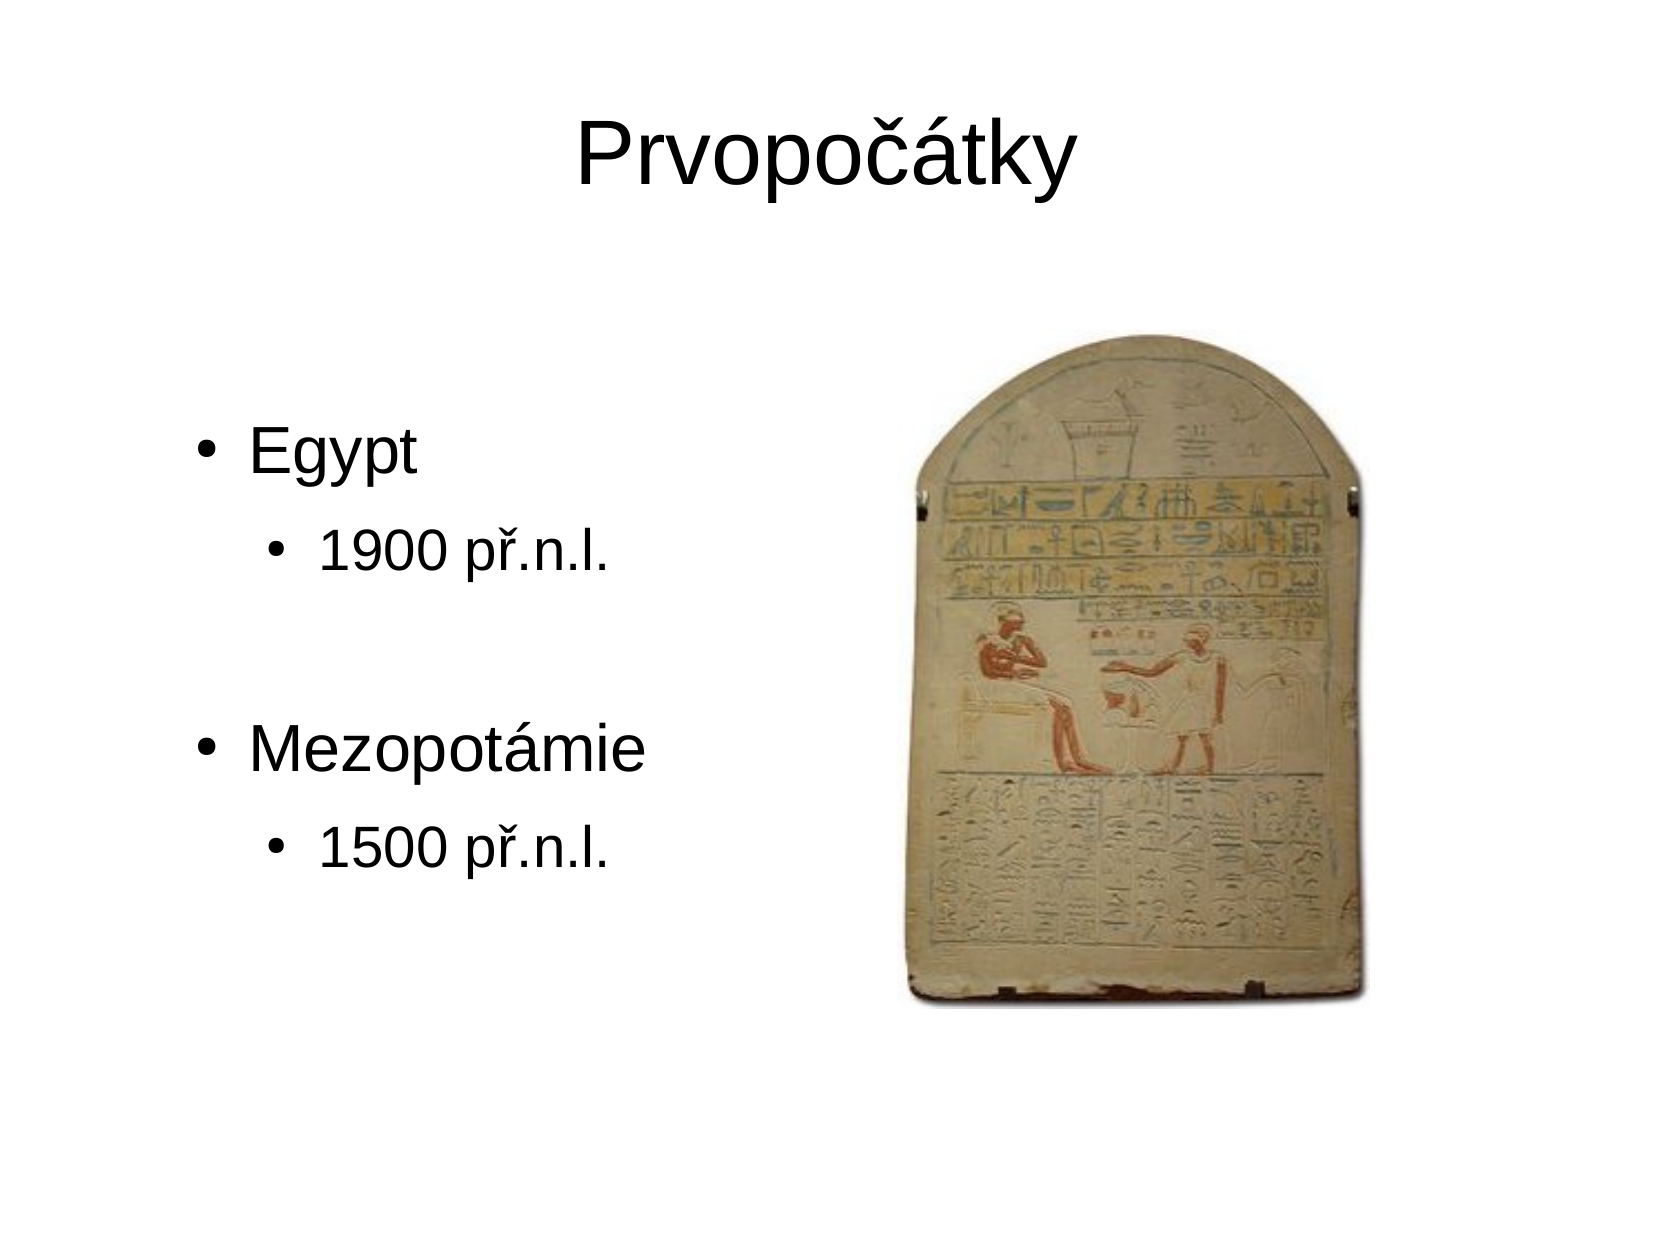

# Prvopočátky
Egypt
1900 př.n.l.
Mezopotámie
1500 př.n.l.